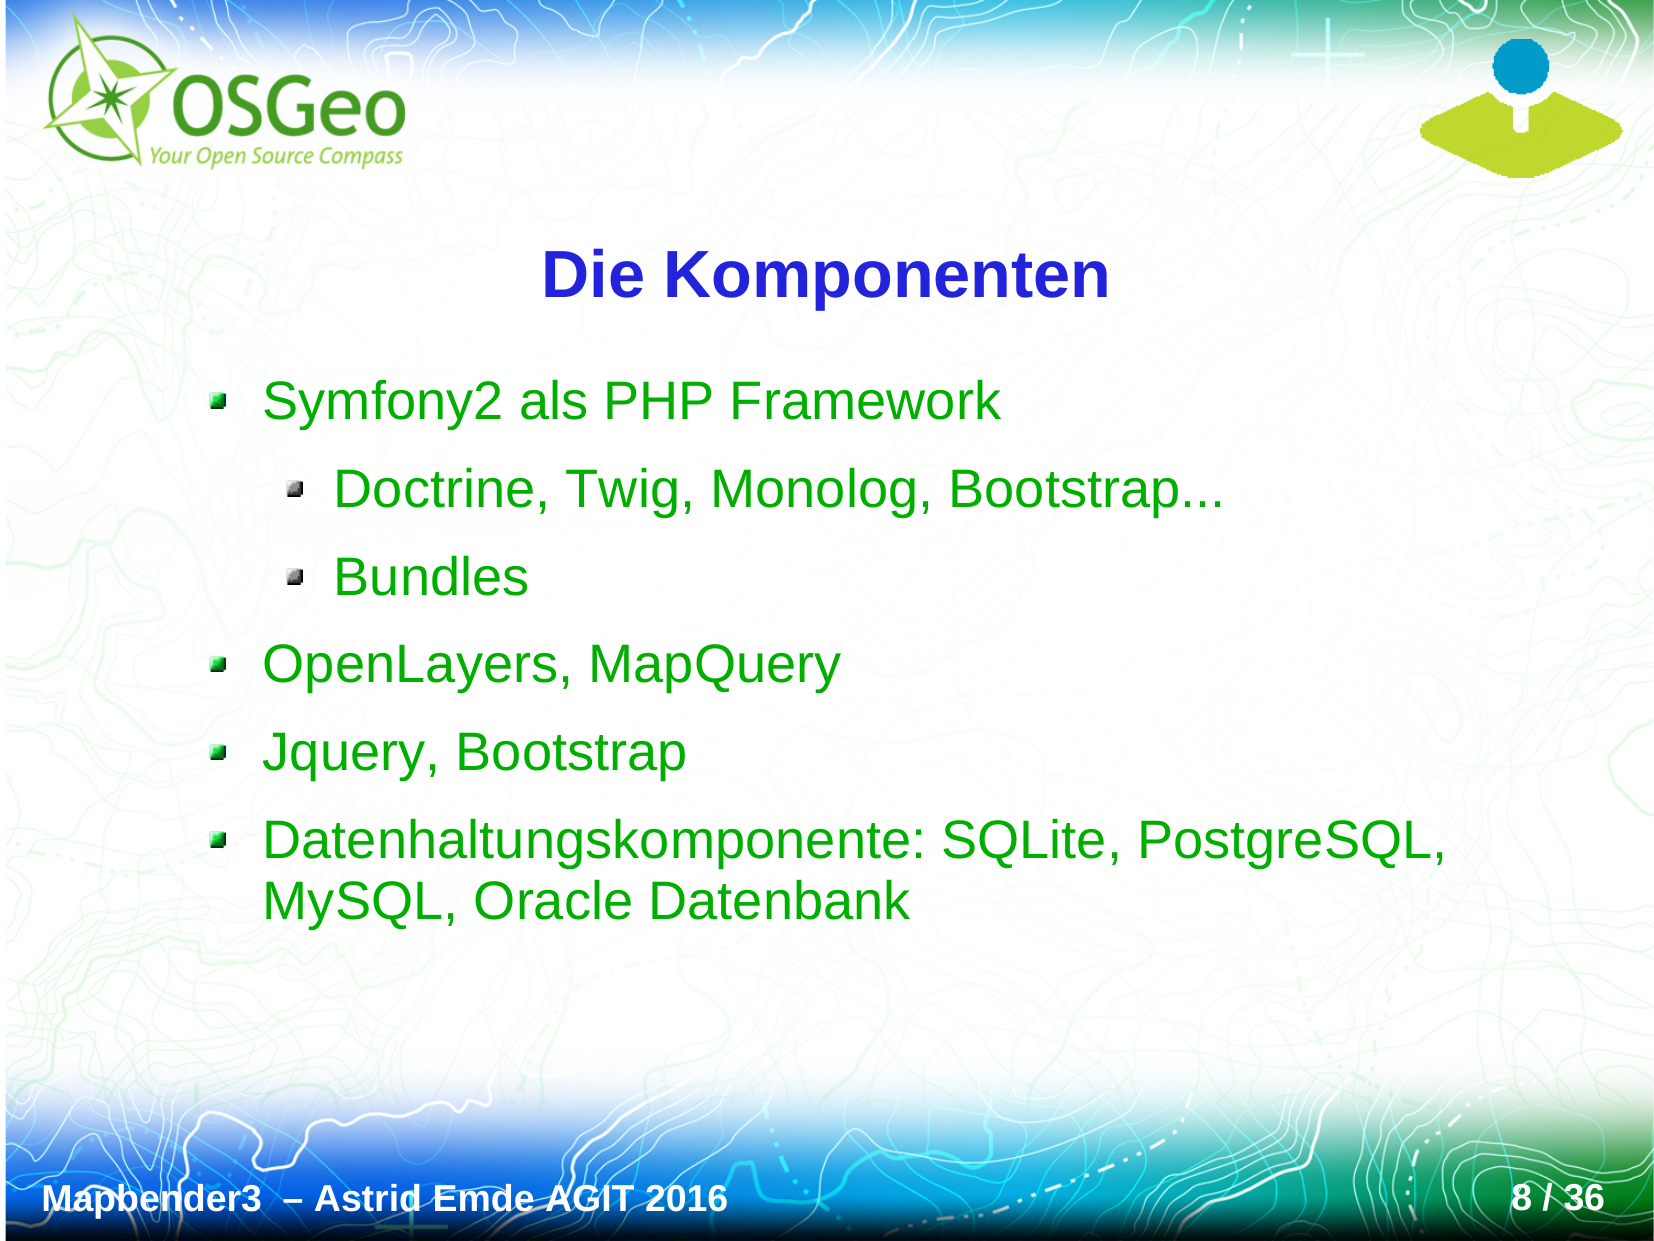

# Die Komponenten
Symfony2 als PHP Framework
Doctrine, Twig, Monolog, Bootstrap...
Bundles
OpenLayers, MapQuery
Jquery, Bootstrap
Datenhaltungskomponente: SQLite, PostgreSQL, MySQL, Oracle Datenbank